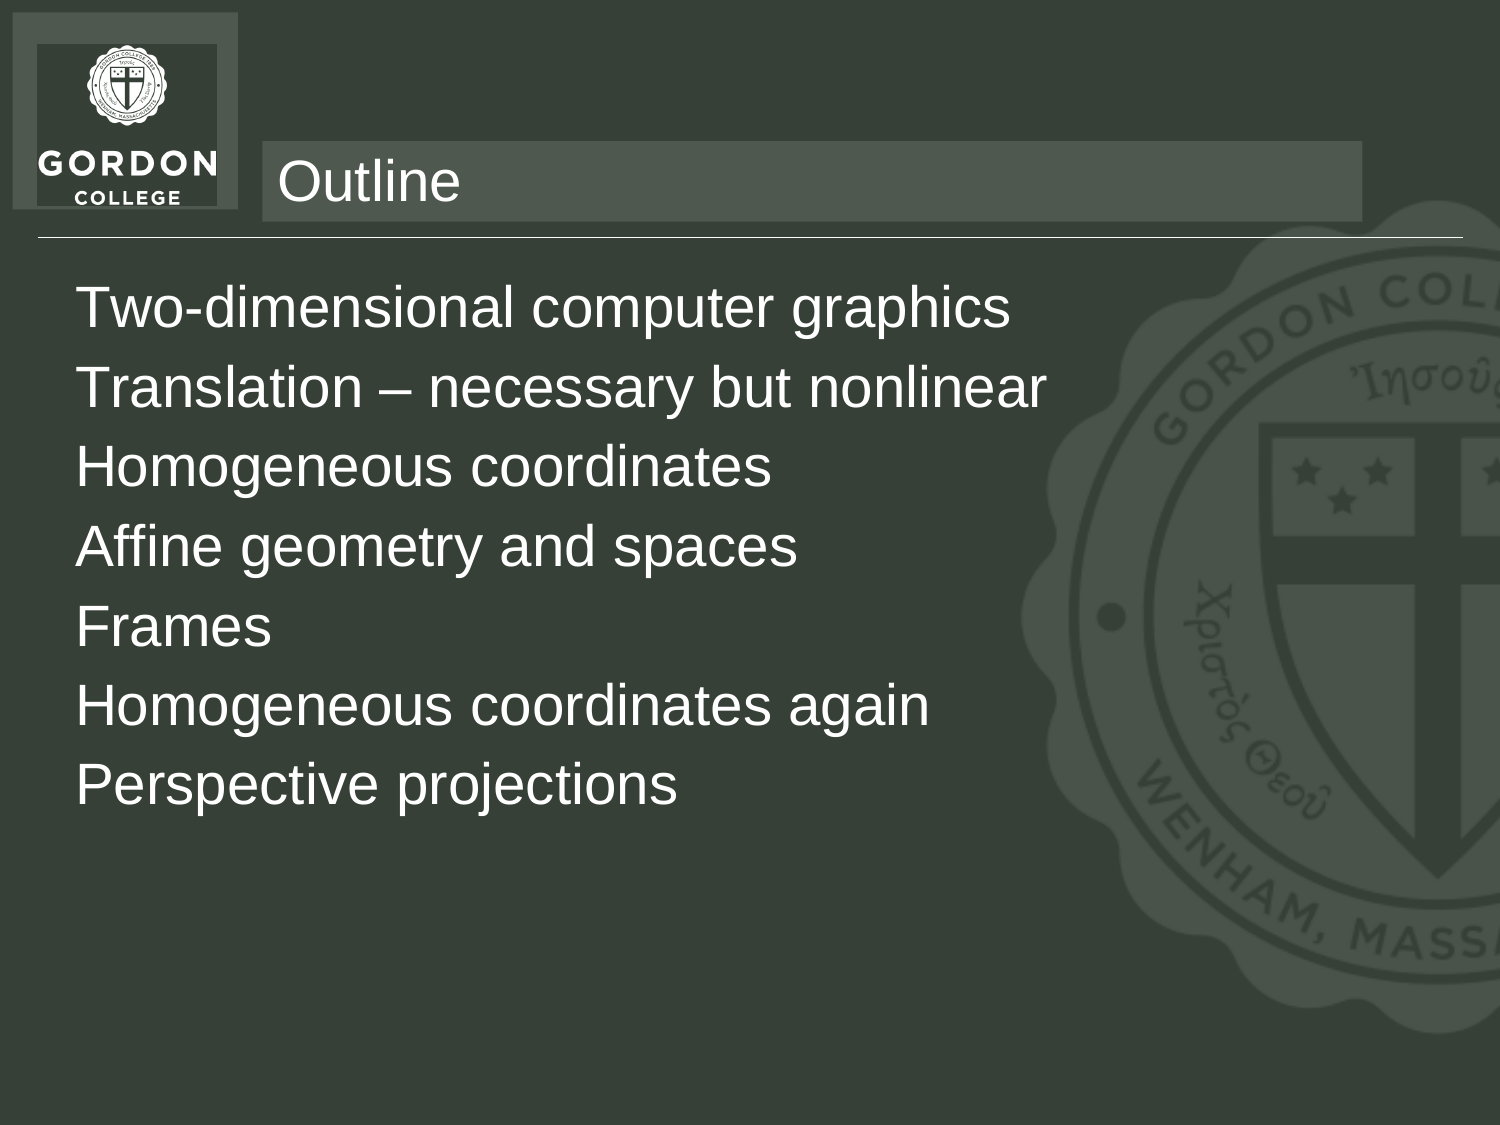

# Outline
Two-dimensional computer graphics
Translation – necessary but nonlinear
Homogeneous coordinates
Affine geometry and spaces
Frames
Homogeneous coordinates again
Perspective projections